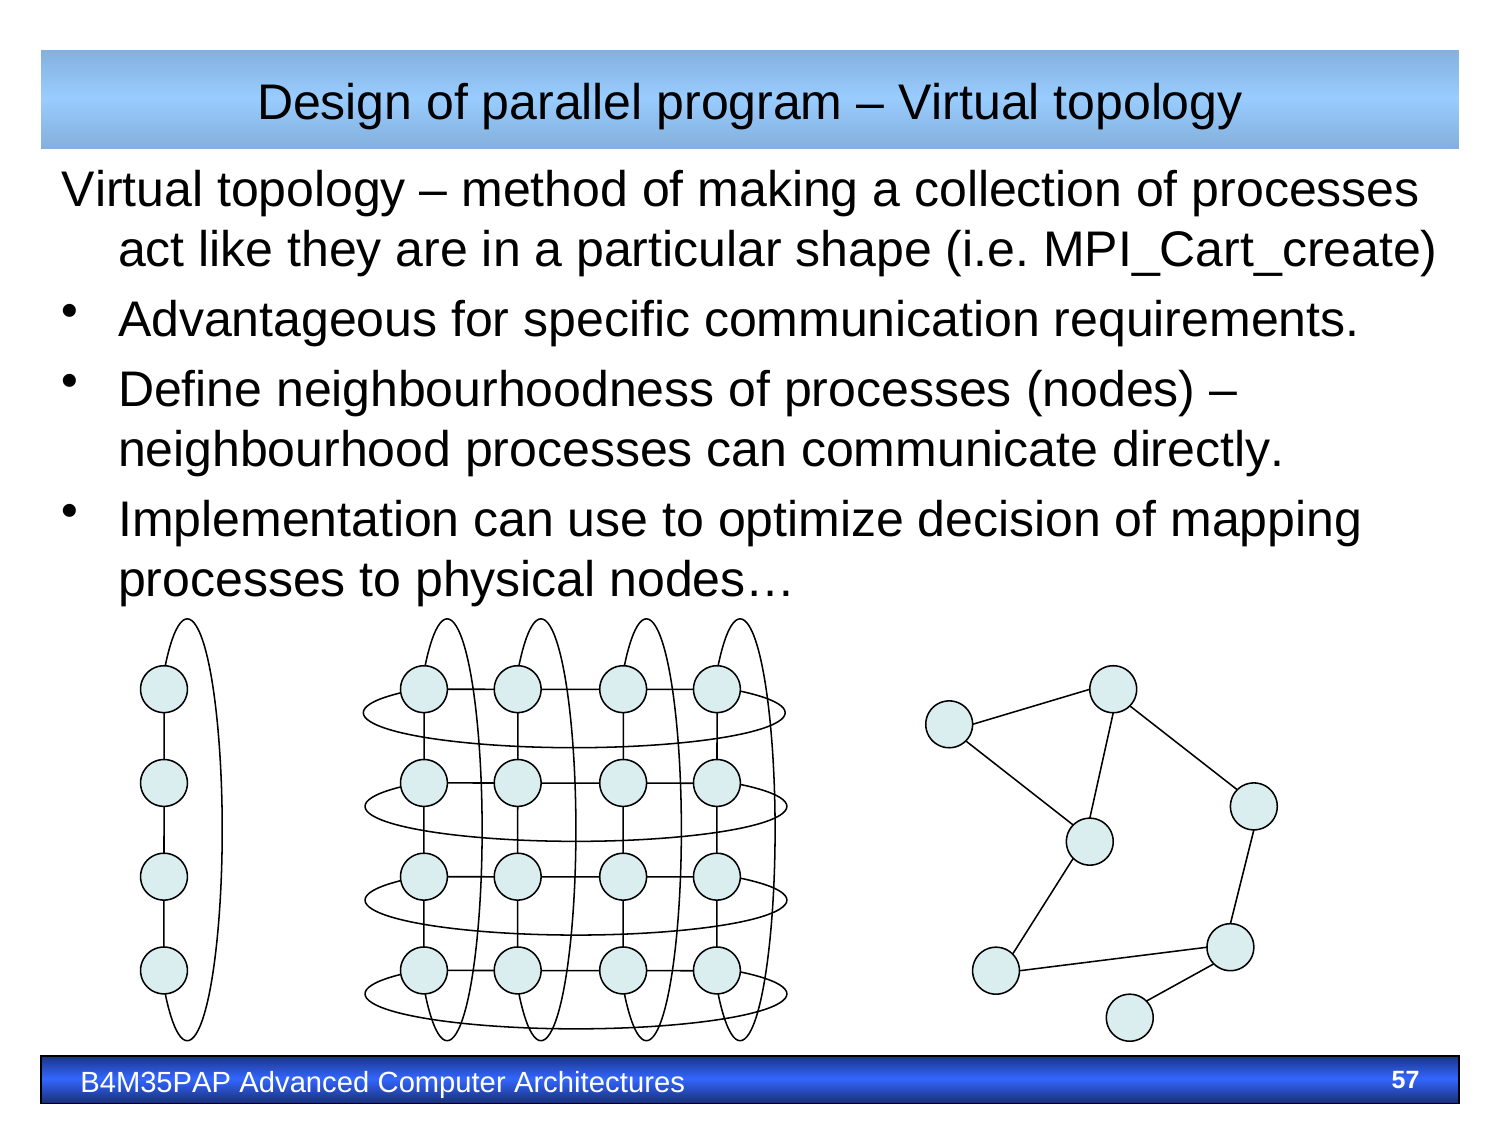

# Design of parallel program – Virtual topology
Virtual topology – method of making a collection of processes act like they are in a particular shape (i.e. MPI_Cart_create)
Advantageous for specific communication requirements.
Define neighbourhoodness of processes (nodes) – neighbourhood processes can communicate directly.
Implementation can use to optimize decision of mapping processes to physical nodes…